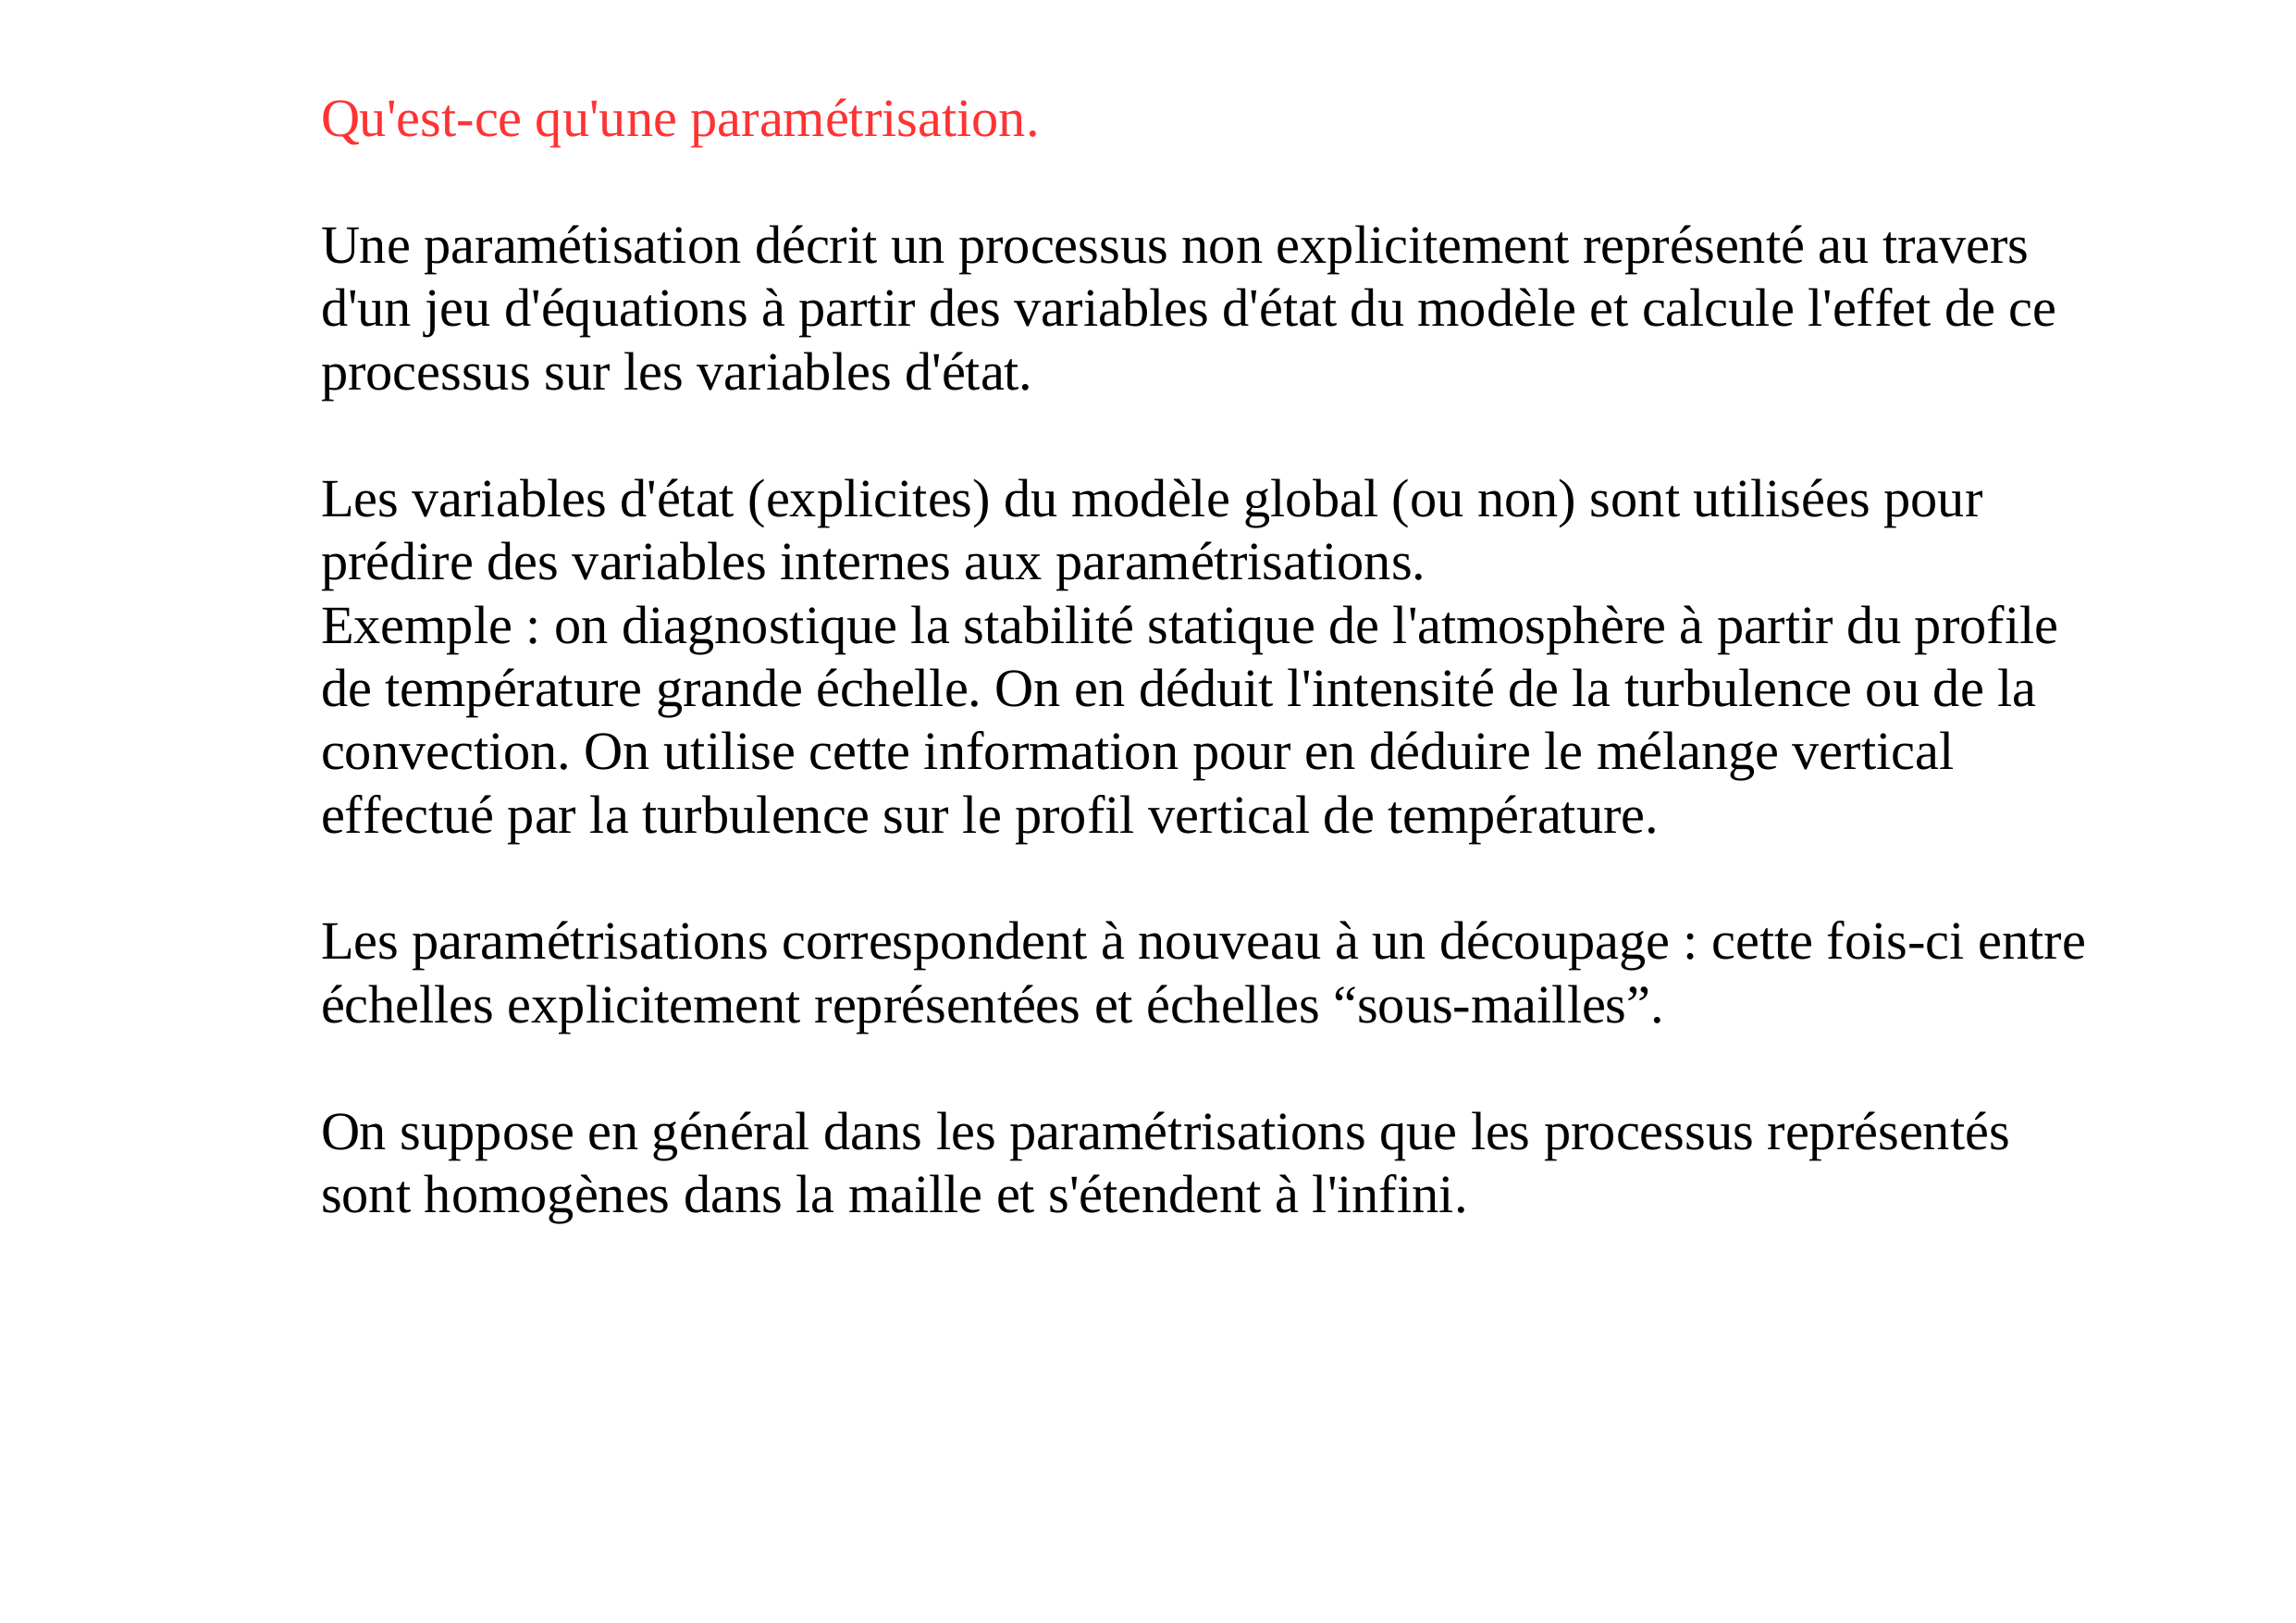

Qu'est-ce qu'une paramétrisation.
Une paramétisation décrit un processus non explicitement représenté au travers d'un jeu d'équations à partir des variables d'état du modèle et calcule l'effet de ce processus sur les variables d'état.
Les variables d'état (explicites) du modèle global (ou non) sont utilisées pour prédire des variables internes aux paramétrisations.
Exemple : on diagnostique la stabilité statique de l'atmosphère à partir du profile de température grande échelle. On en déduit l'intensité de la turbulence ou de la convection. On utilise cette information pour en déduire le mélange vertical effectué par la turbulence sur le profil vertical de température.
Les paramétrisations correspondent à nouveau à un découpage : cette fois-ci entre échelles explicitement représentées et échelles “sous-mailles”.
On suppose en général dans les paramétrisations que les processus représentés sont homogènes dans la maille et s'étendent à l'infini.